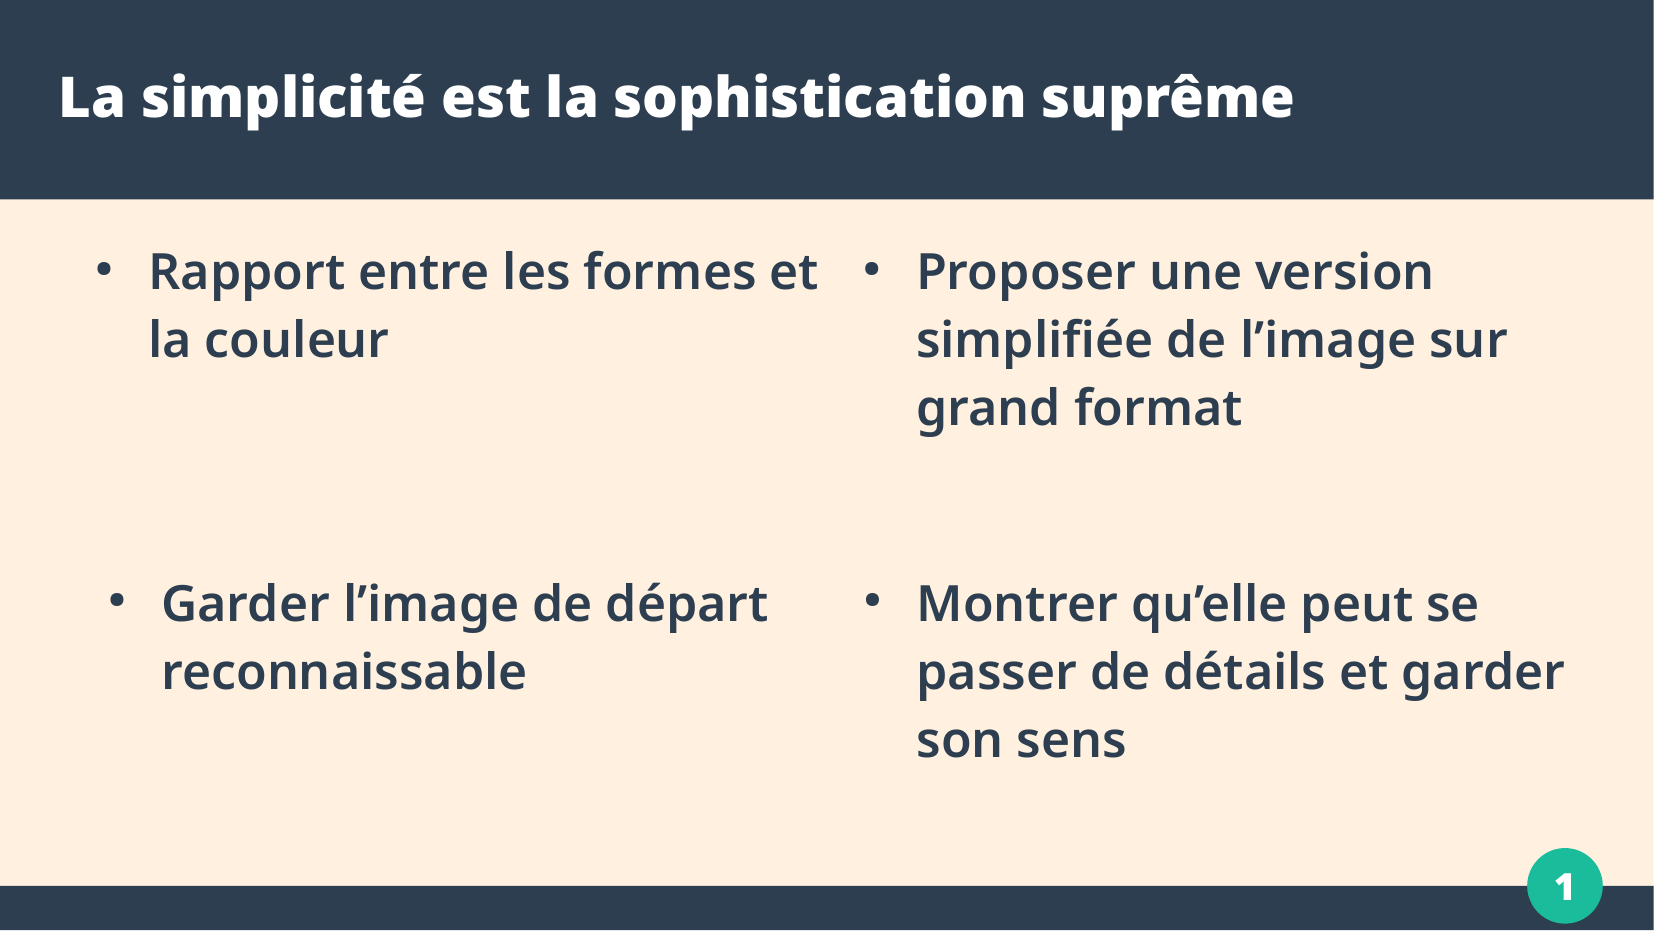

# La simplicité est la sophistication suprême
Rapport entre les formes et la couleur
Proposer une version simplifiée de l’image sur grand format
Garder l’image de départ reconnaissable
Montrer qu’elle peut se passer de détails et garder son sens